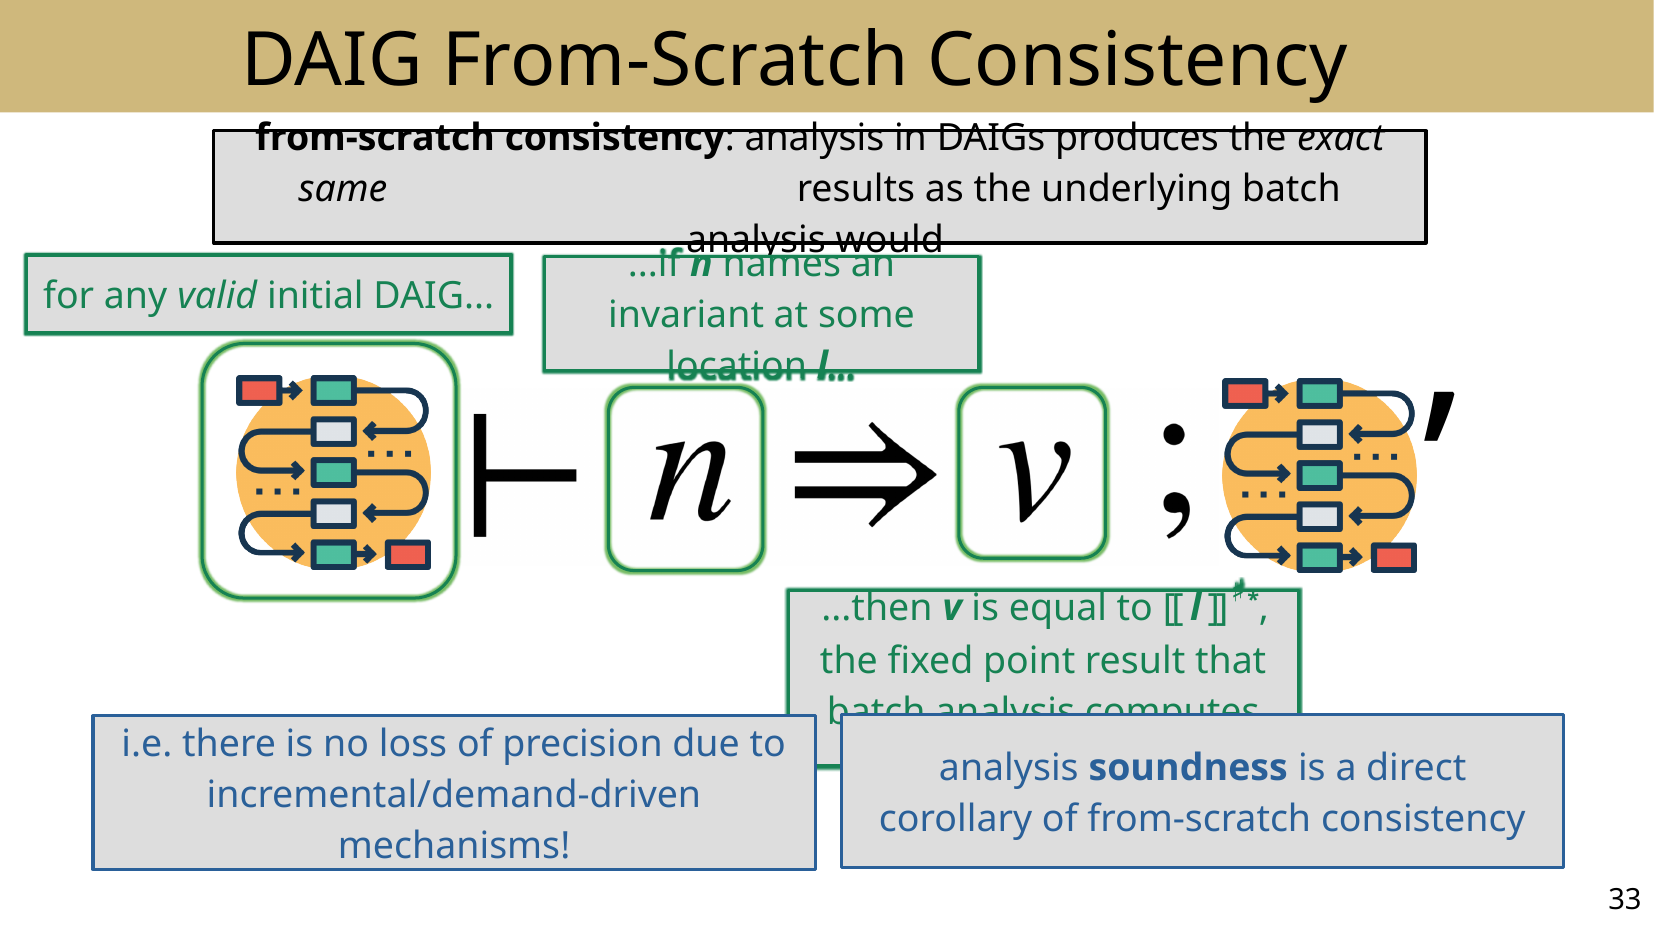

# DAIG From-Scratch Consistency
from-scratch consistency: analysis in DAIGs produces the exact same results as the underlying batch analysis would
,
for any valid initial DAIG...
...if n names an invariant at some location l...
...then v is equal to [[ l ]]♯*, the fixed point result that batch analysis computes at l
analysis soundness is a direct corollary of from-scratch consistency
i.e. there is no loss of precision due to incremental/demand-driven mechanisms!